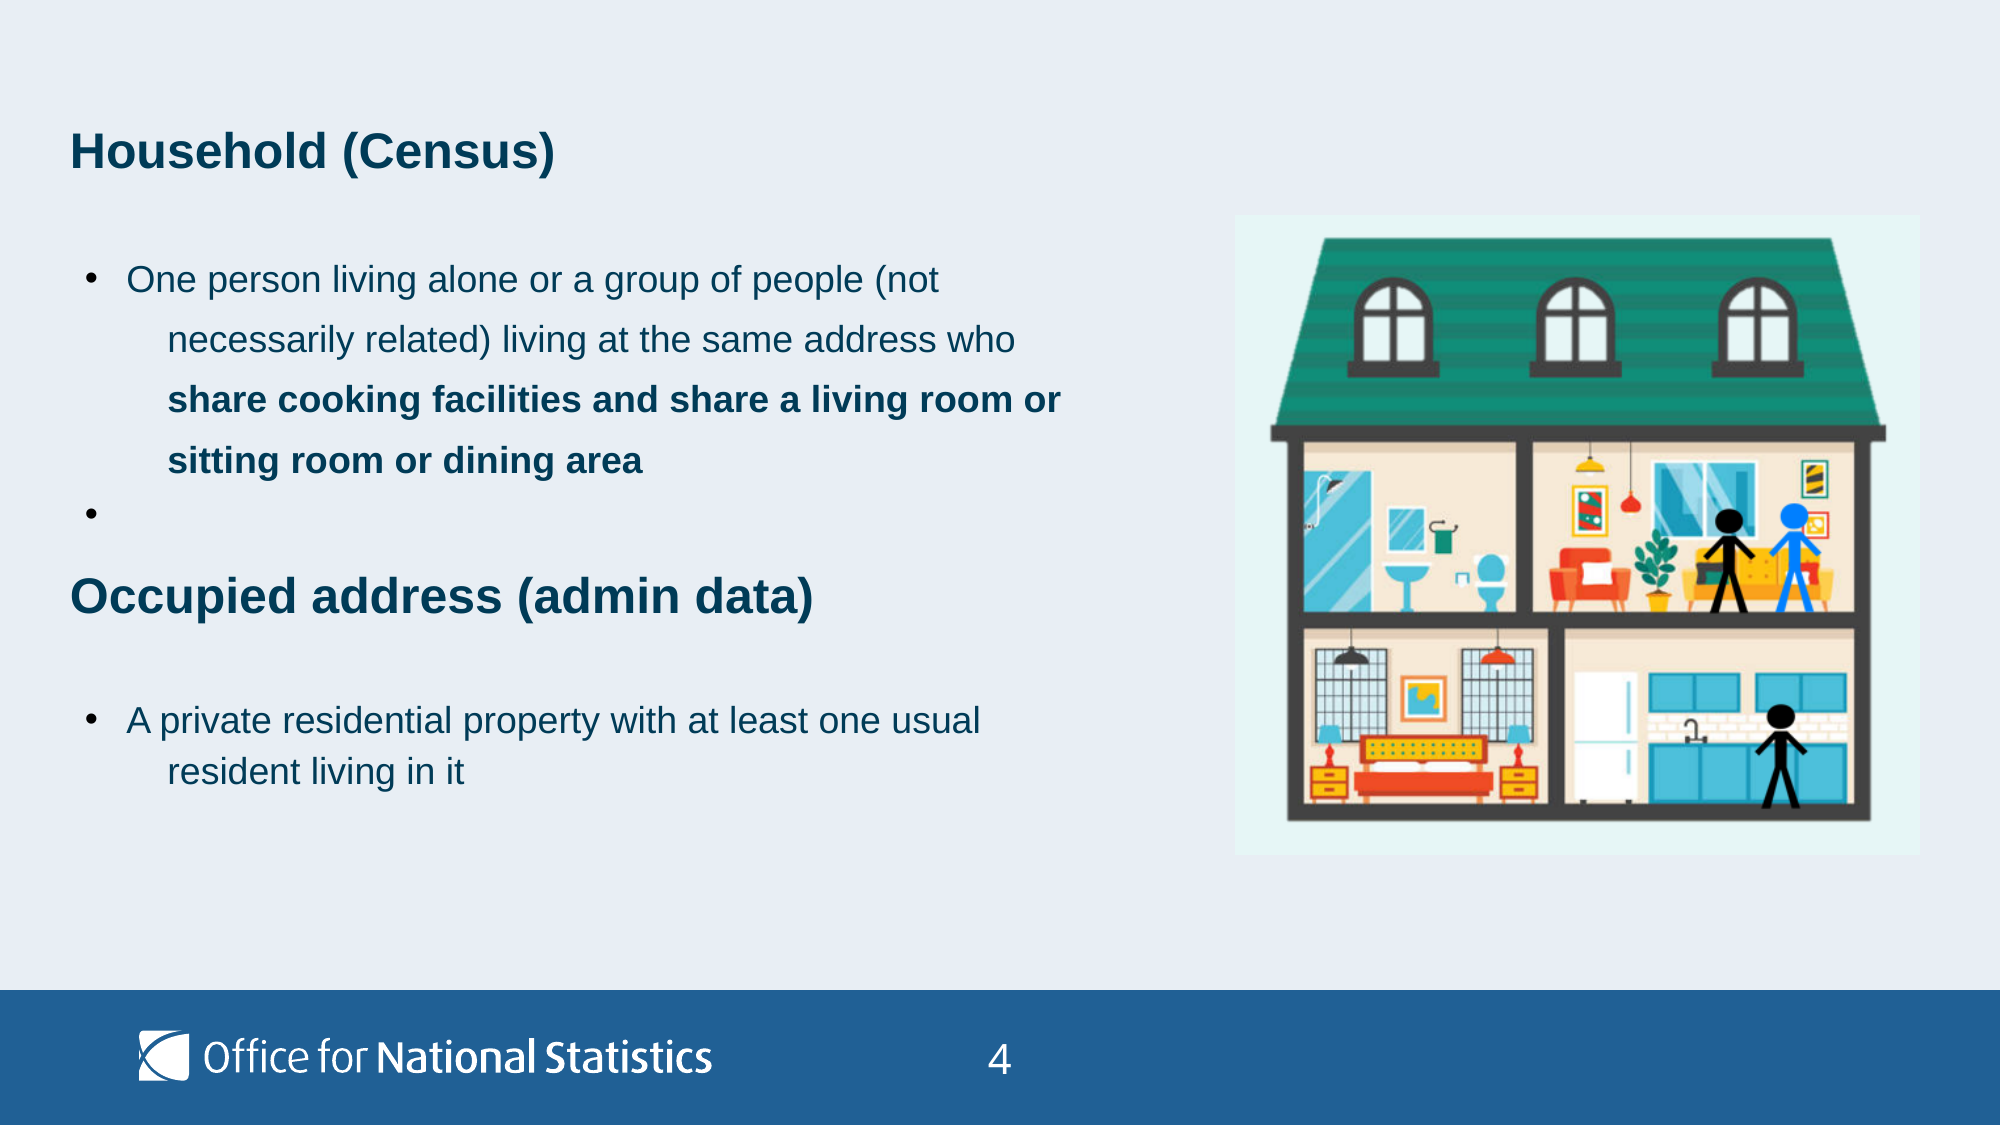

Household (Census)
# One person living alone or a group of people (not necessarily related) living at the same address who share cooking facilities and share a living room or sitting room or dining area
Occupied address (admin data)
A private residential property with at least one usual resident living in it